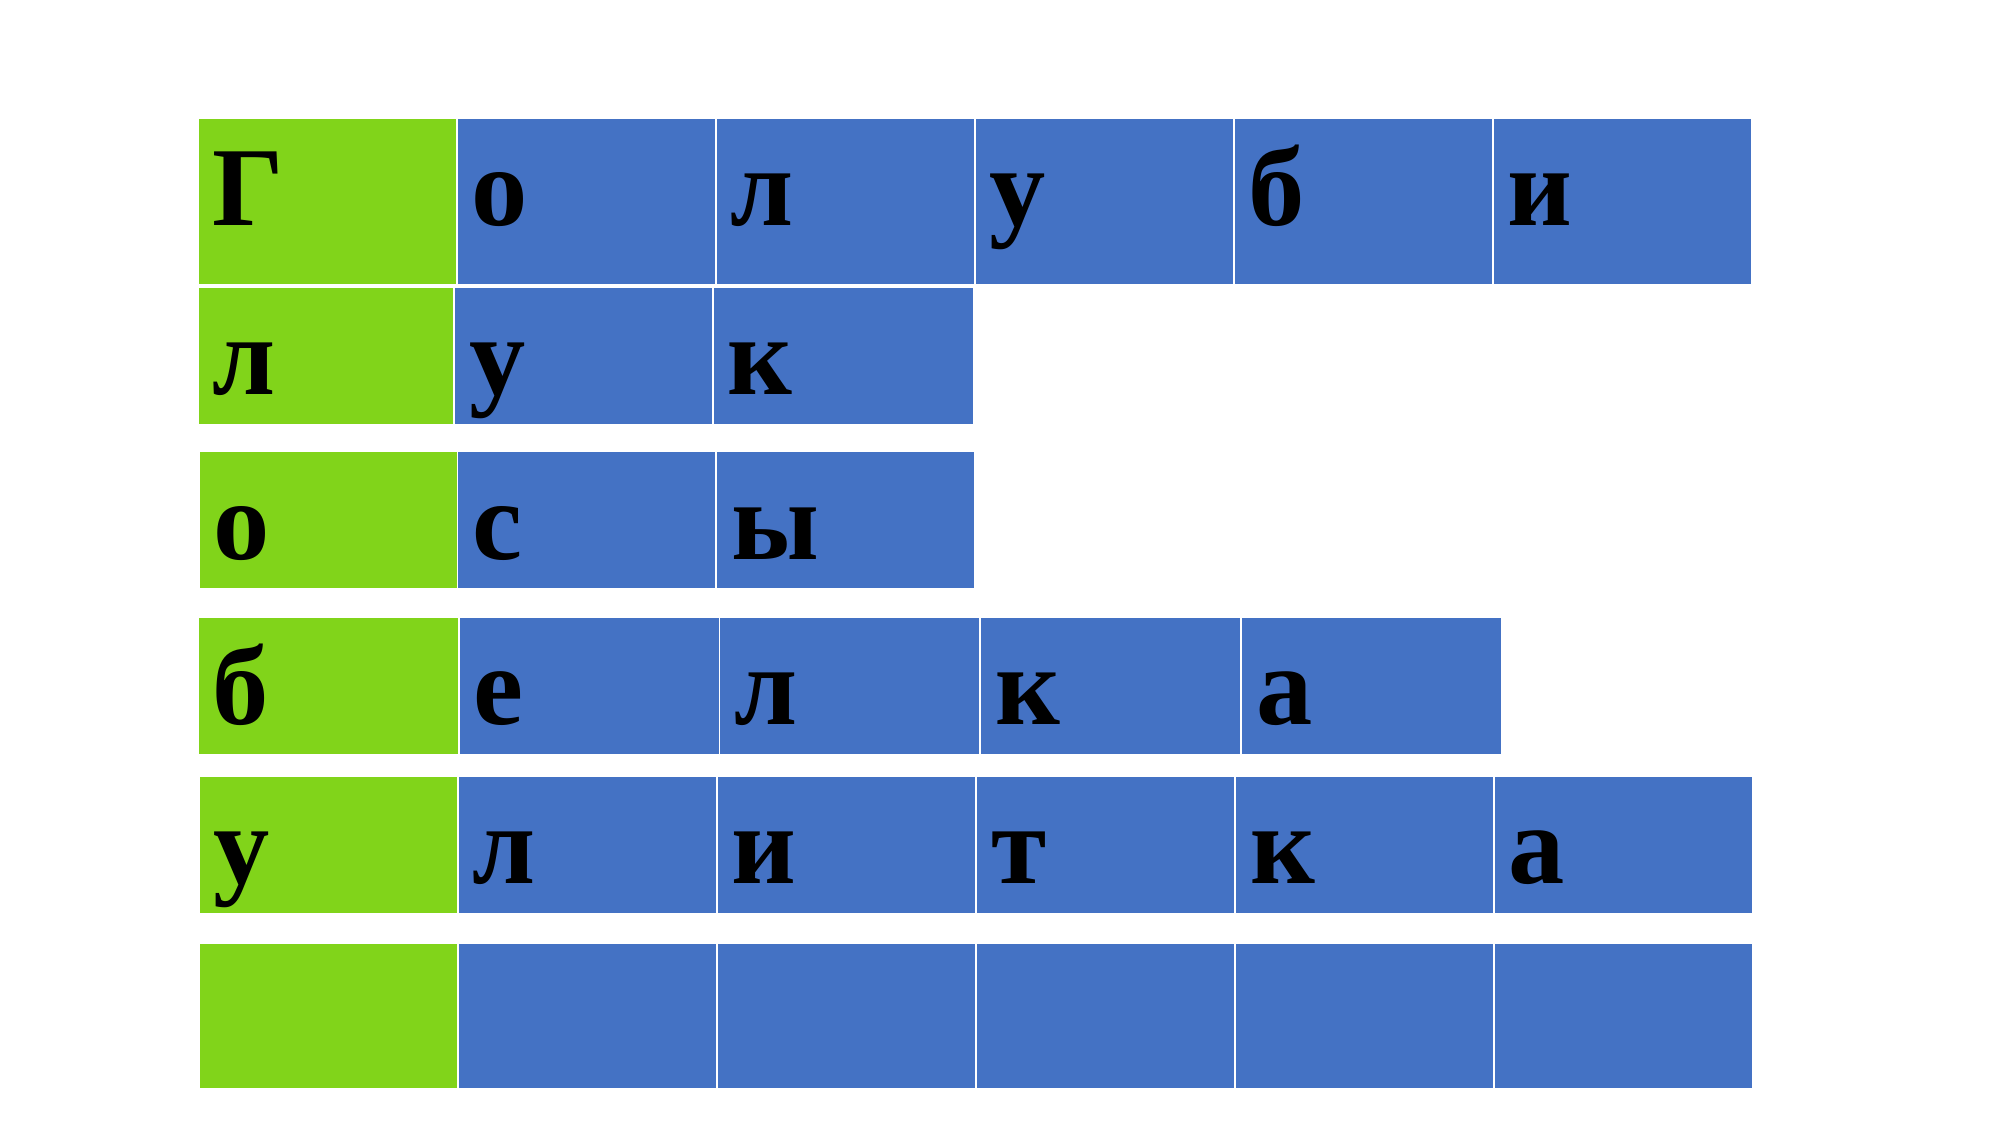

| Г | о | л | у | б | и |
| --- | --- | --- | --- | --- | --- |
| л | у | к |
| --- | --- | --- |
| о | с | ы |
| --- | --- | --- |
| б | е | л | к | а |
| --- | --- | --- | --- | --- |
| у | л | и | т | к | а |
| --- | --- | --- | --- | --- | --- |
| | | | | | |
| --- | --- | --- | --- | --- | --- |